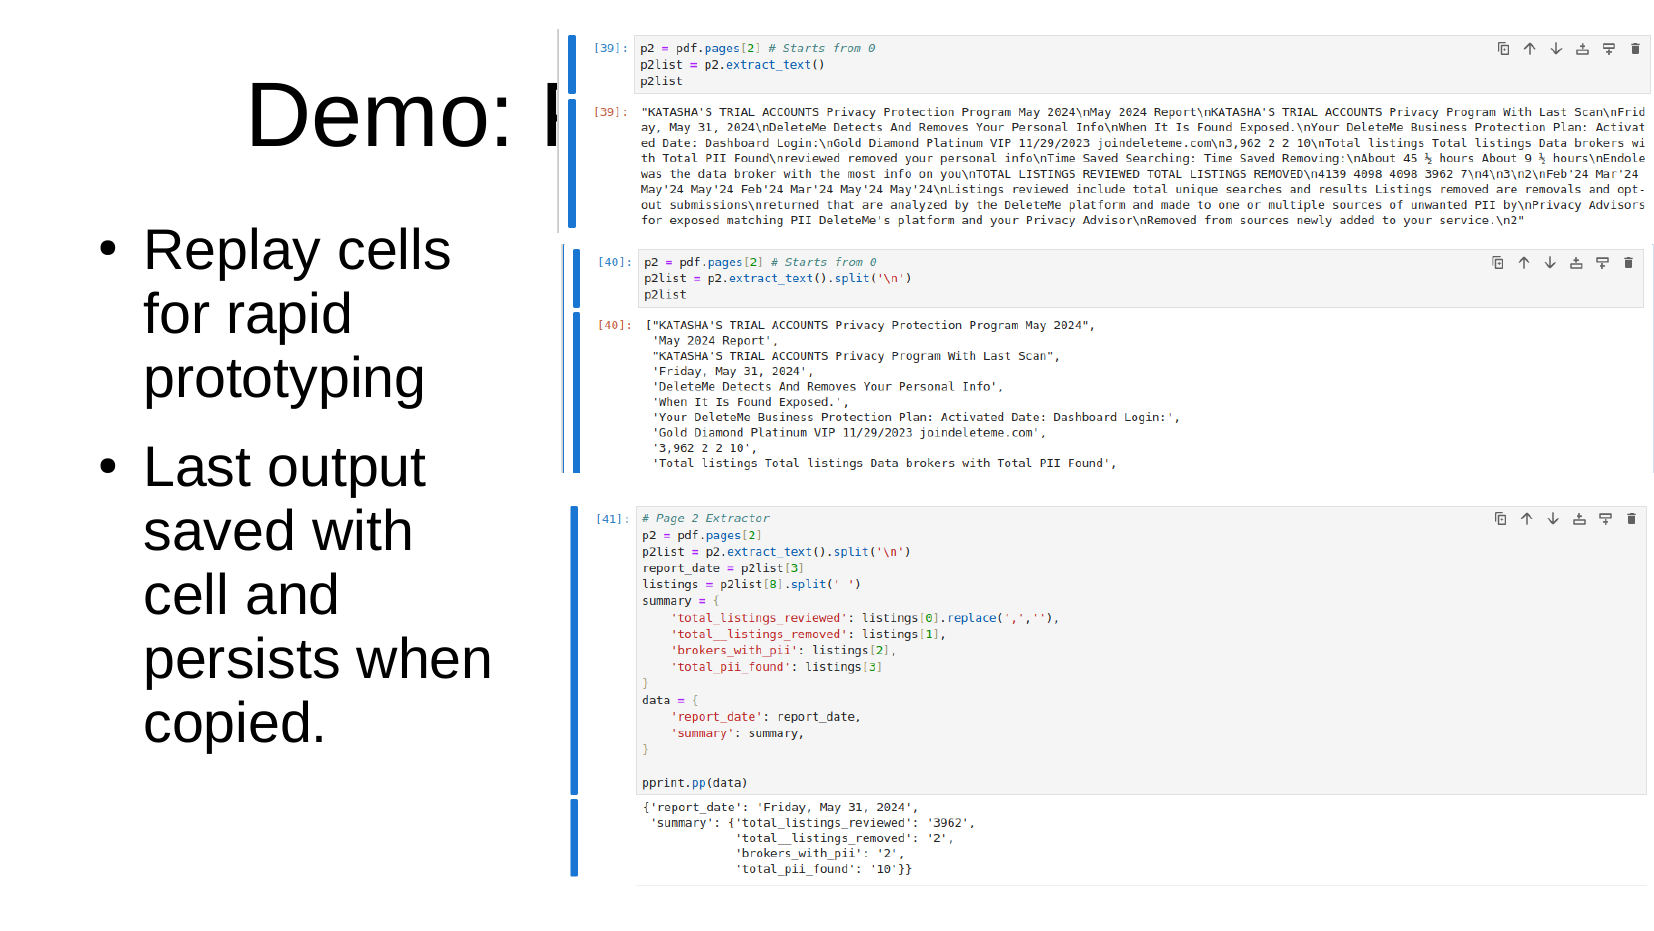

# Demo: Parsing PDF Reports
Replay cells for rapid prototyping
Last output saved with cell and persists when copied.